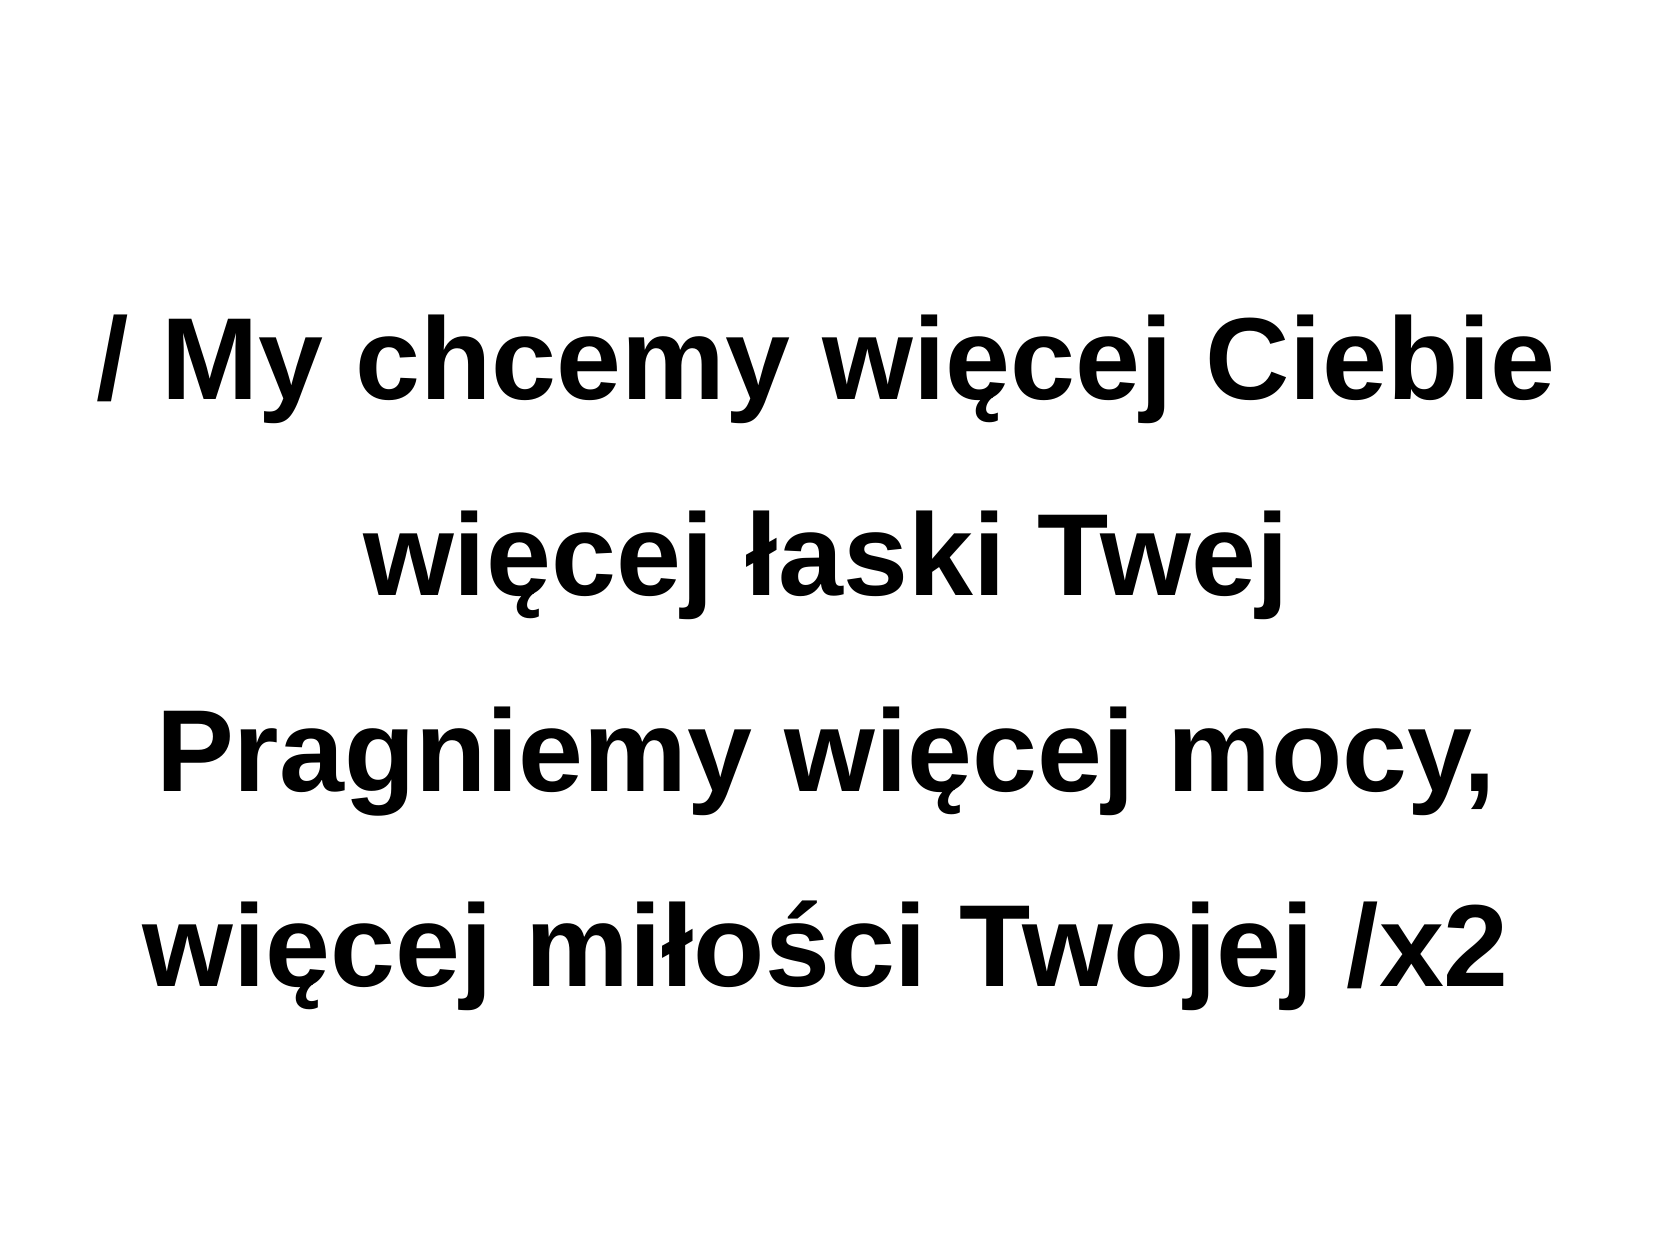

# / My chcemy więcej Ciebie
więcej łaski Twej
Pragniemy więcej mocy,
więcej miłości Twojej /x2